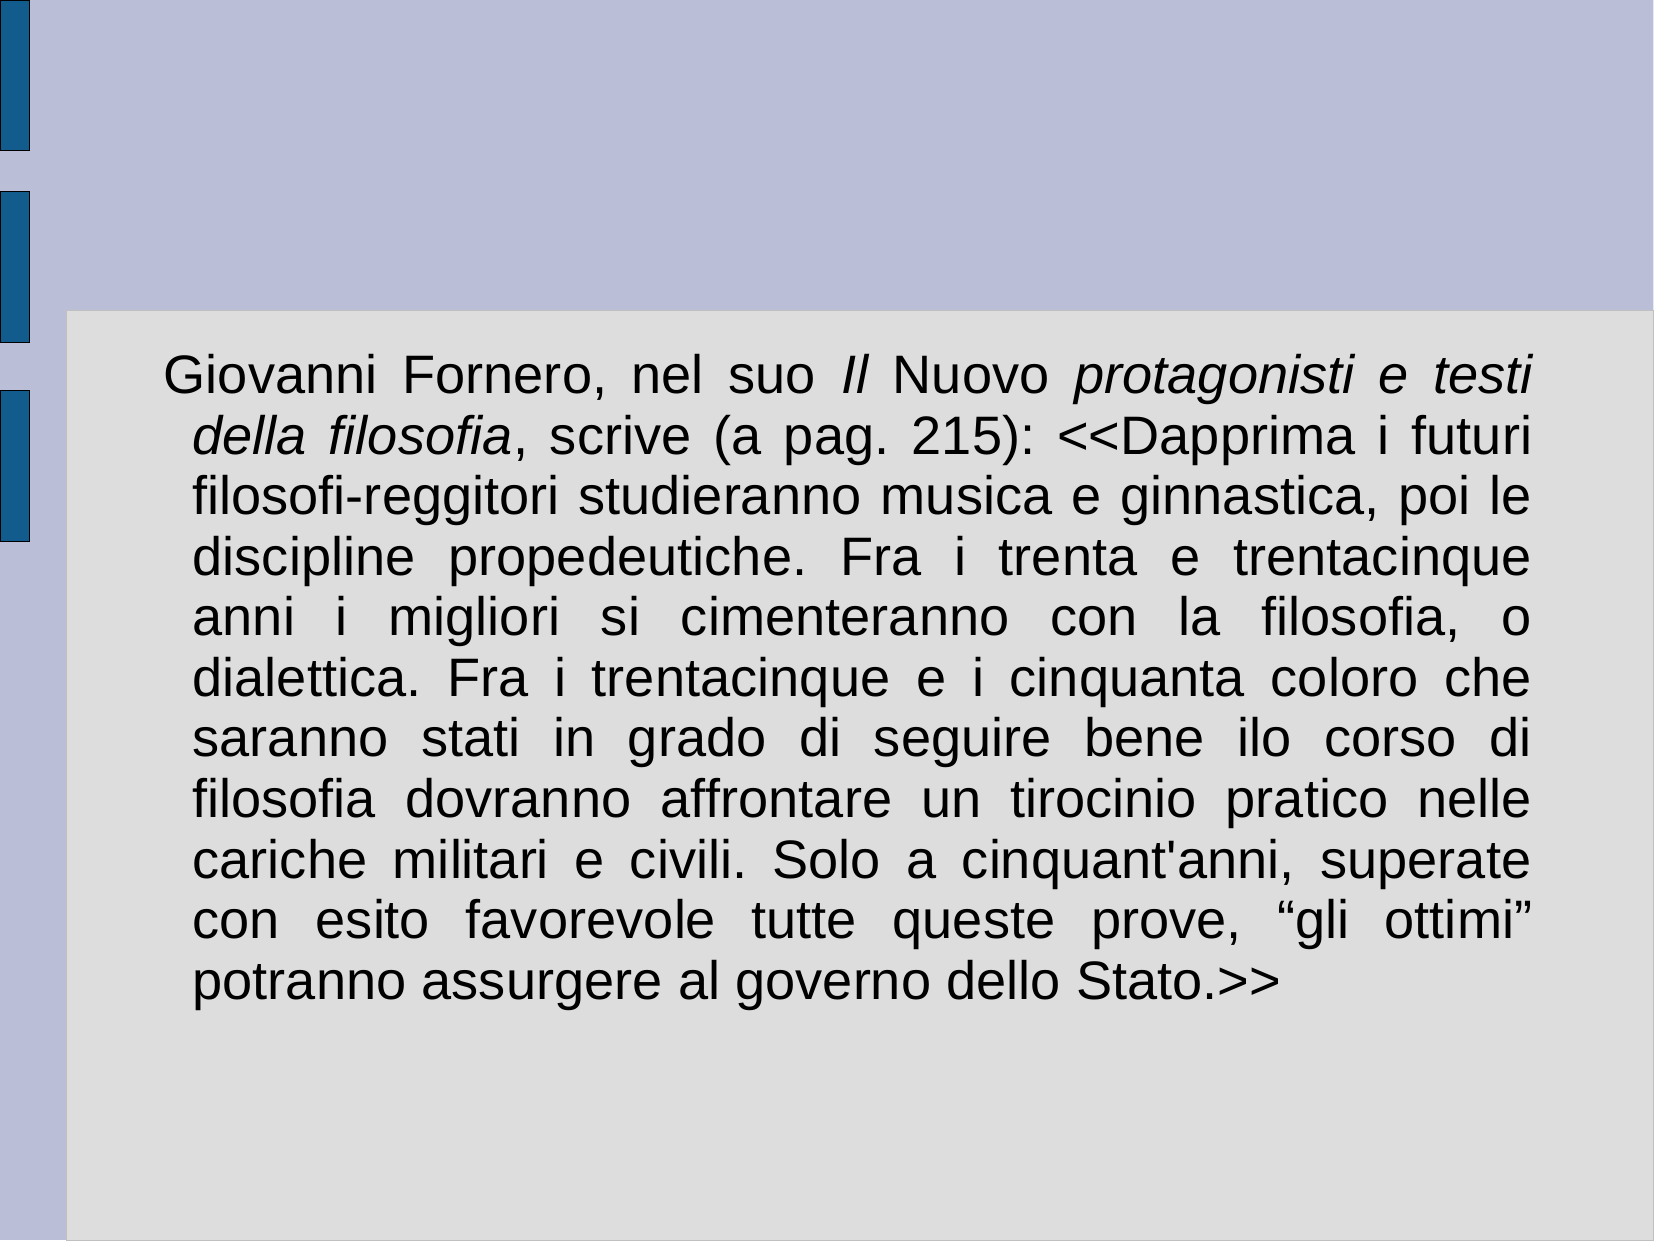

#
 Giovanni Fornero, nel suo Il Nuovo protagonisti e testi della filosofia, scrive (a pag. 215): <<Dapprima i futuri filosofi-reggitori studieranno musica e ginnastica, poi le discipline propedeutiche. Fra i trenta e trentacinque anni i migliori si cimenteranno con la filosofia, o dialettica. Fra i trentacinque e i cinquanta coloro che saranno stati in grado di seguire bene ilo corso di filosofia dovranno affrontare un tirocinio pratico nelle cariche militari e civili. Solo a cinquant'anni, superate con esito favorevole tutte queste prove, “gli ottimi” potranno assurgere al governo dello Stato.>>